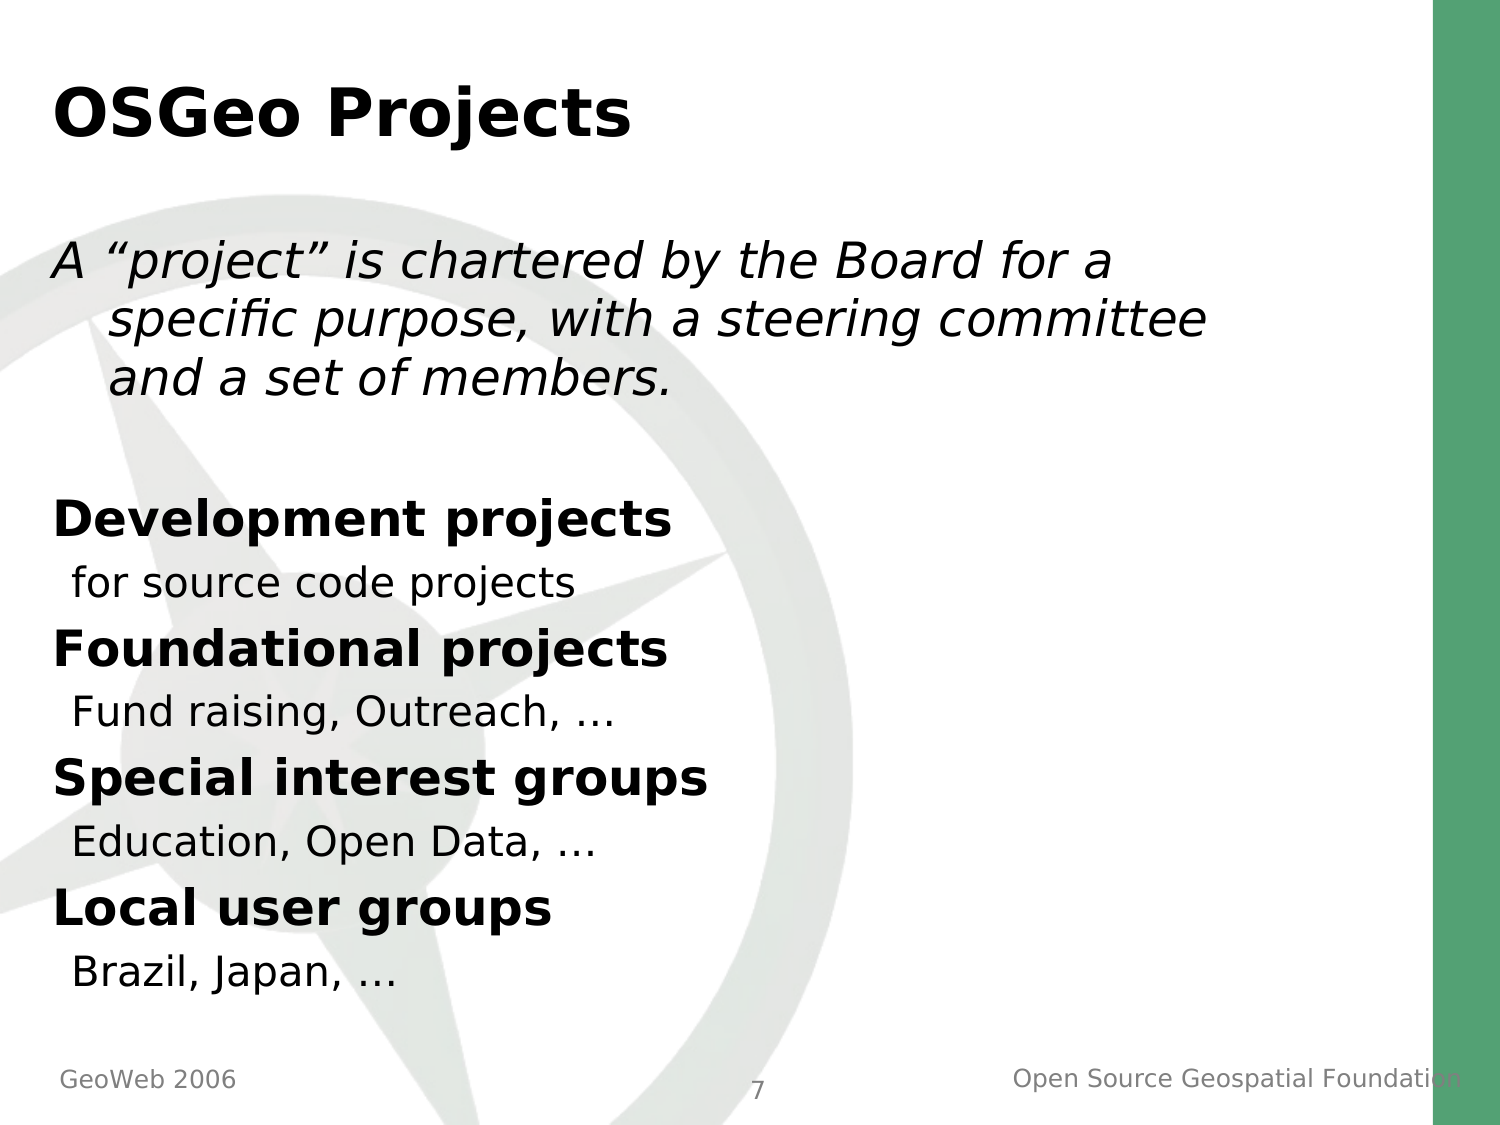

# OSGeo Projects
A “project” is chartered by the Board for a specific purpose, with a steering committee and a set of members.
Development projects
for source code projects
Foundational projects
Fund raising, Outreach, …
Special interest groups
Education, Open Data, …
Local user groups
Brazil, Japan, …
Title of the presentation